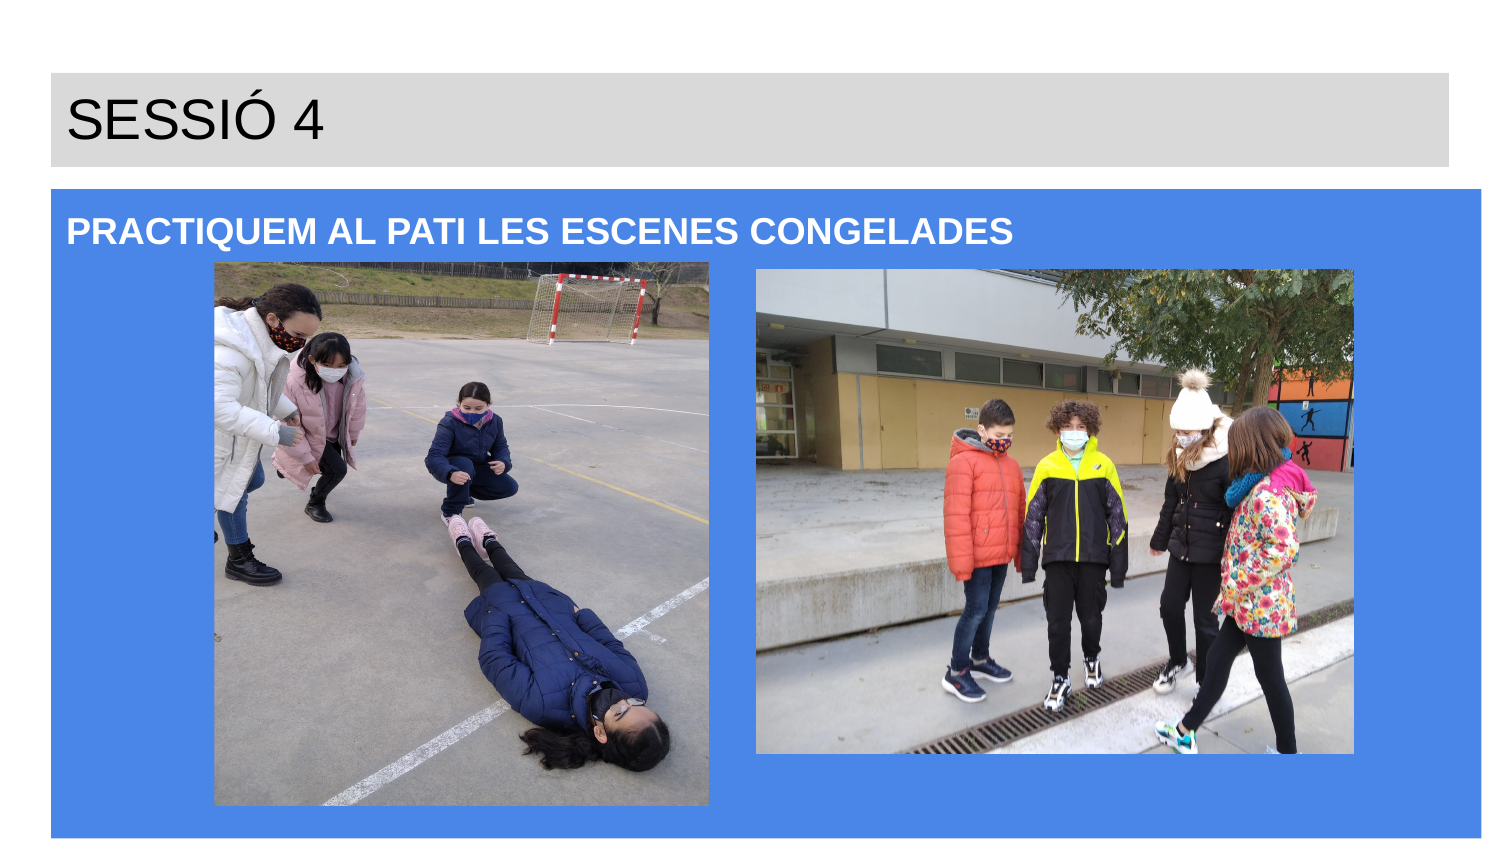

# SESSIÓ 4
PRACTIQUEM AL PATI LES ESCENES CONGELADES